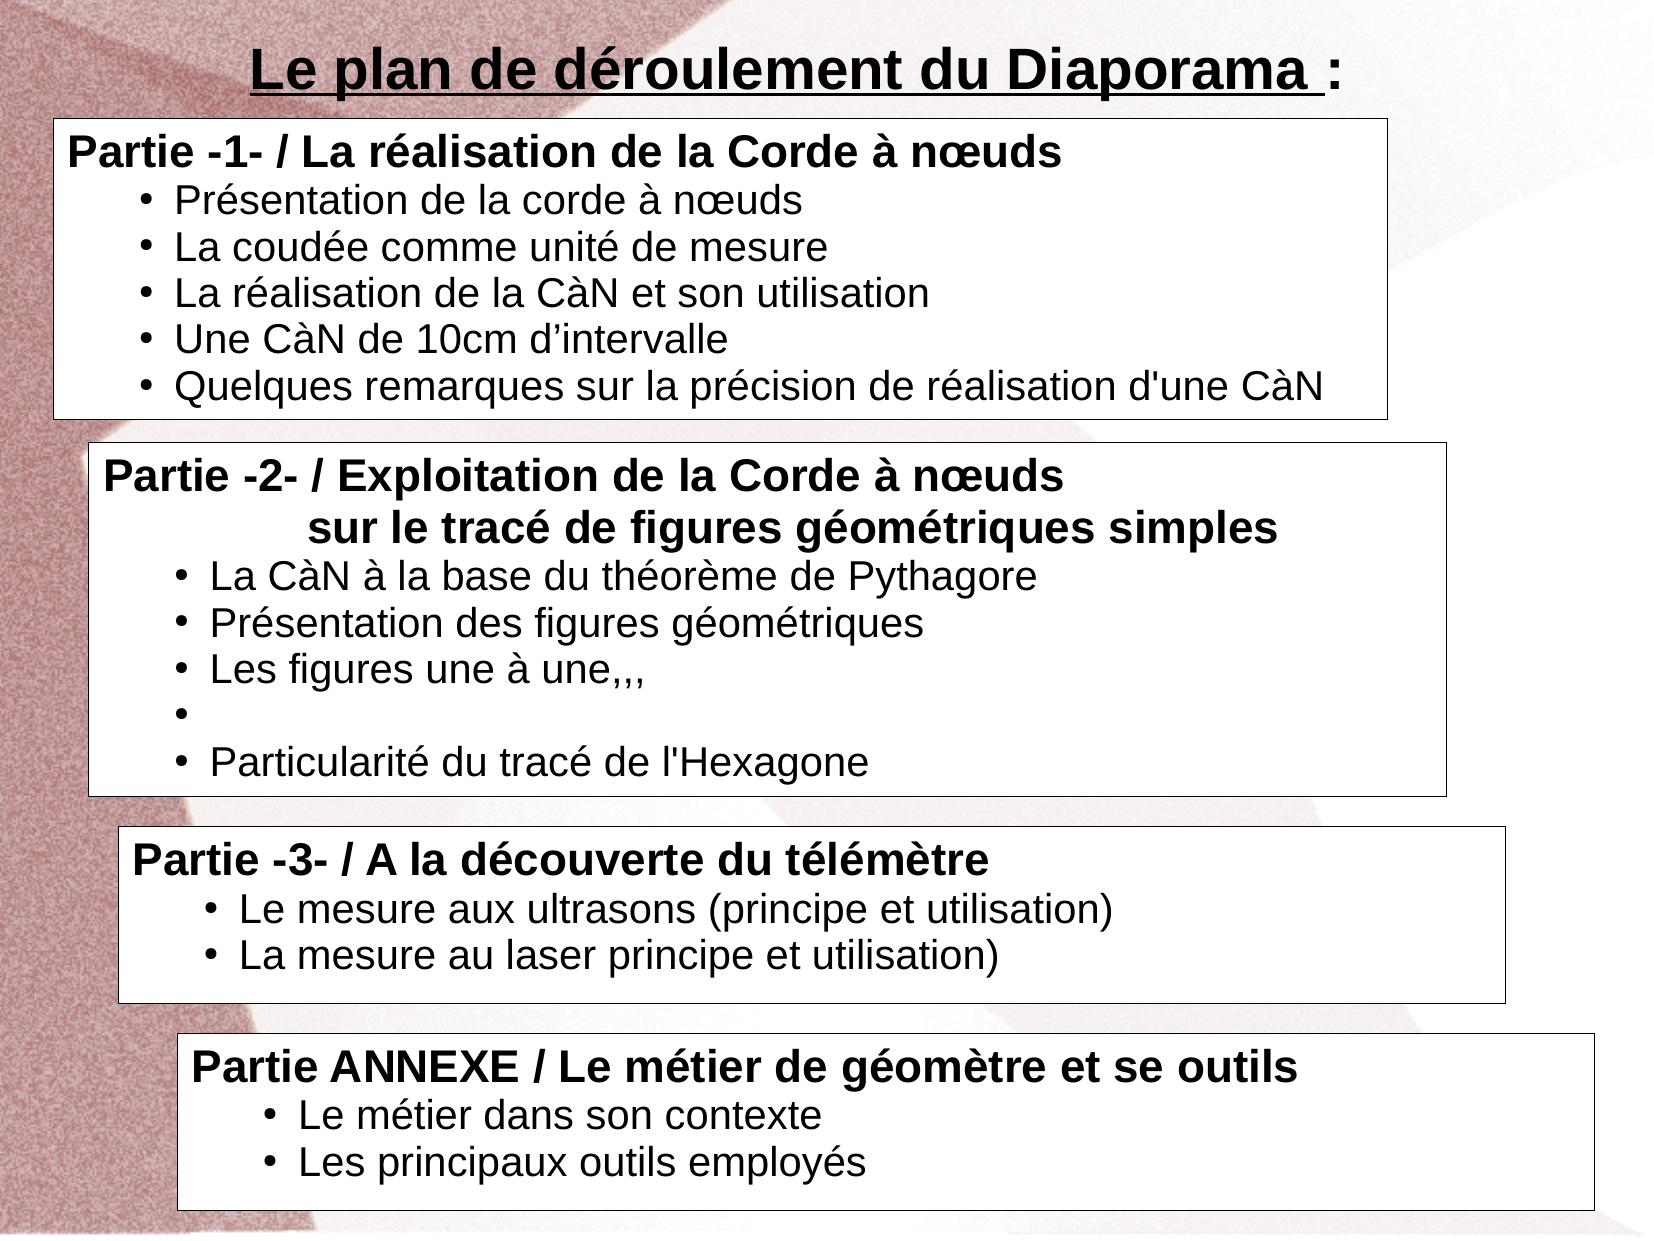

Le plan de déroulement du Diaporama :
Partie -1- / La réalisation de la Corde à nœuds
Présentation de la corde à nœuds
La coudée comme unité de mesure
La réalisation de la CàN et son utilisation
Une CàN de 10cm d’intervalle
Quelques remarques sur la précision de réalisation d'une CàN
Partie -2- / Exploitation de la Corde à nœuds
 sur le tracé de figures géométriques simples
La CàN à la base du théorème de Pythagore
Présentation des figures géométriques
Les figures une à une,,,
Particularité du tracé de l'Hexagone
Partie -3- / A la découverte du télémètre
Le mesure aux ultrasons (principe et utilisation)
La mesure au laser principe et utilisation)
Partie ANNEXE / Le métier de géomètre et se outils
Le métier dans son contexte
Les principaux outils employés